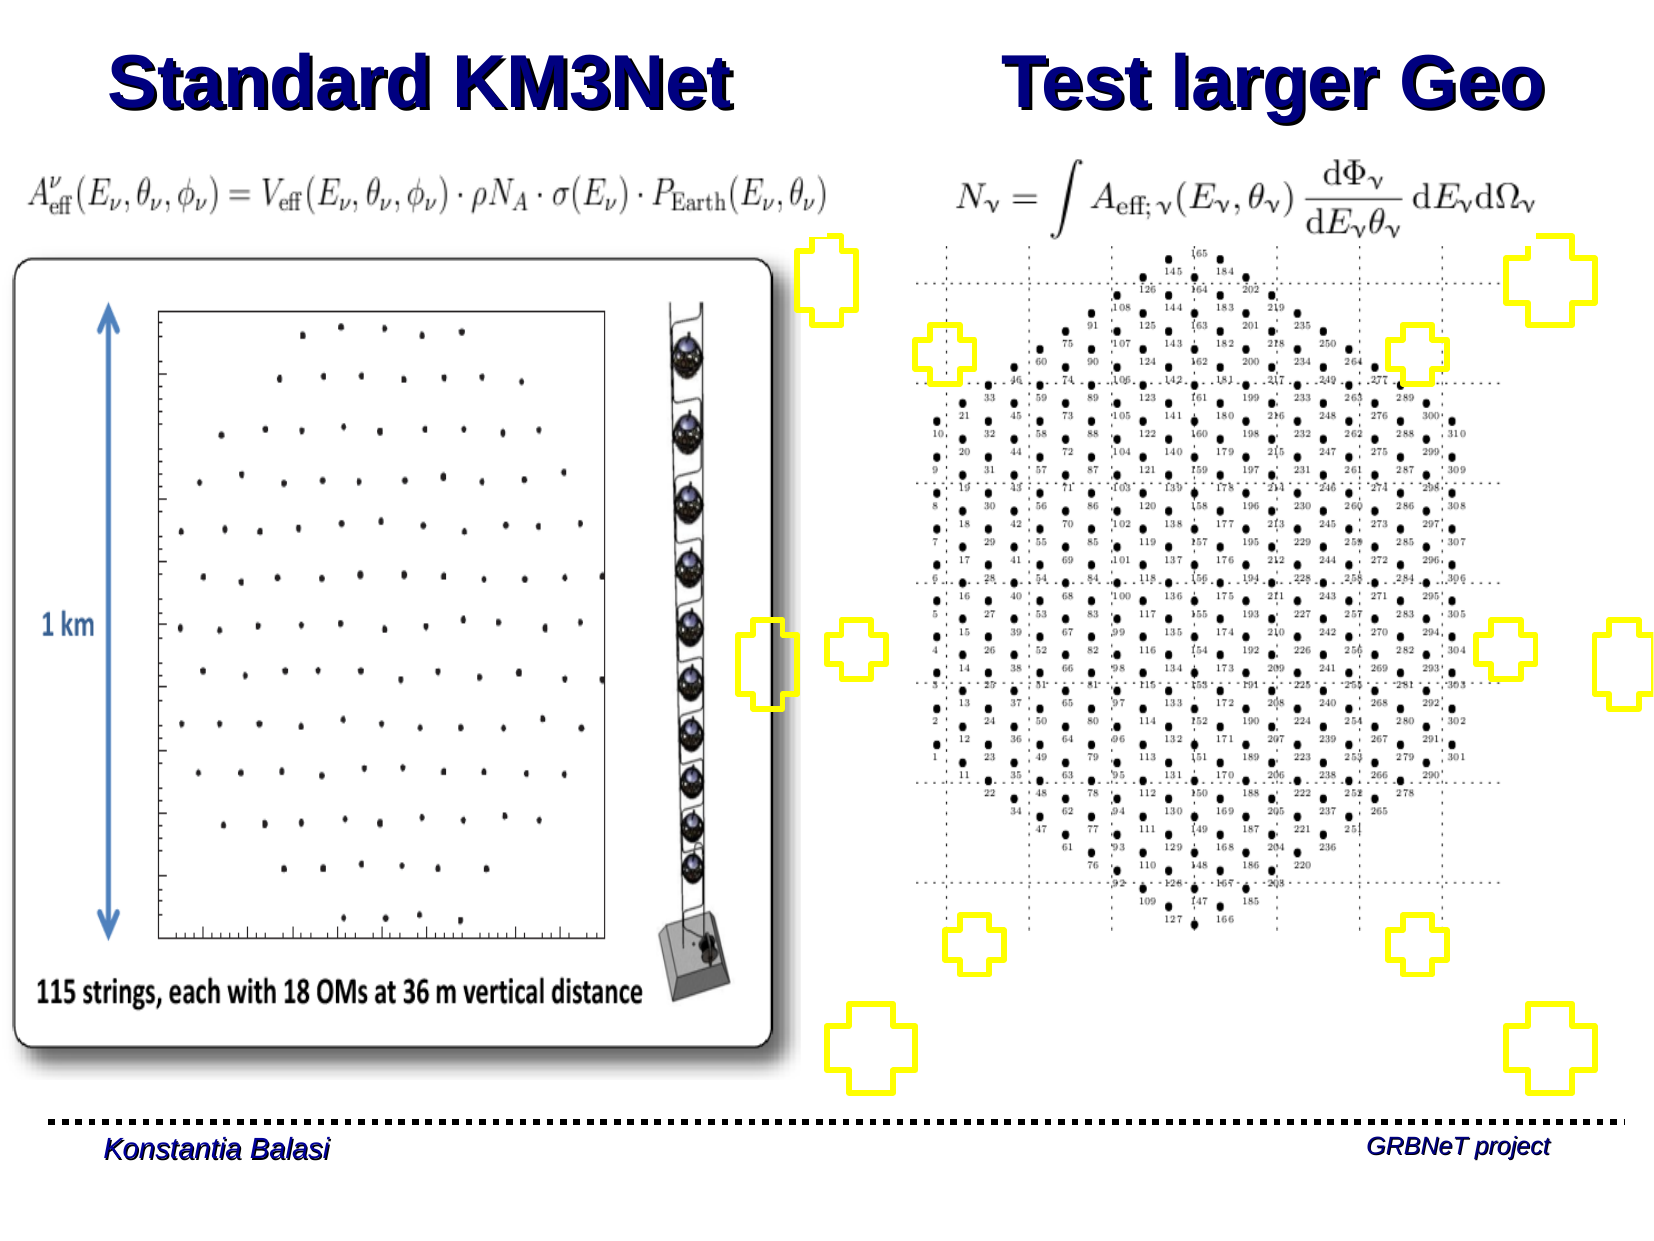

# Standard KM3Net Test larger Geo
GRBNeT project
Konstantia Balasi